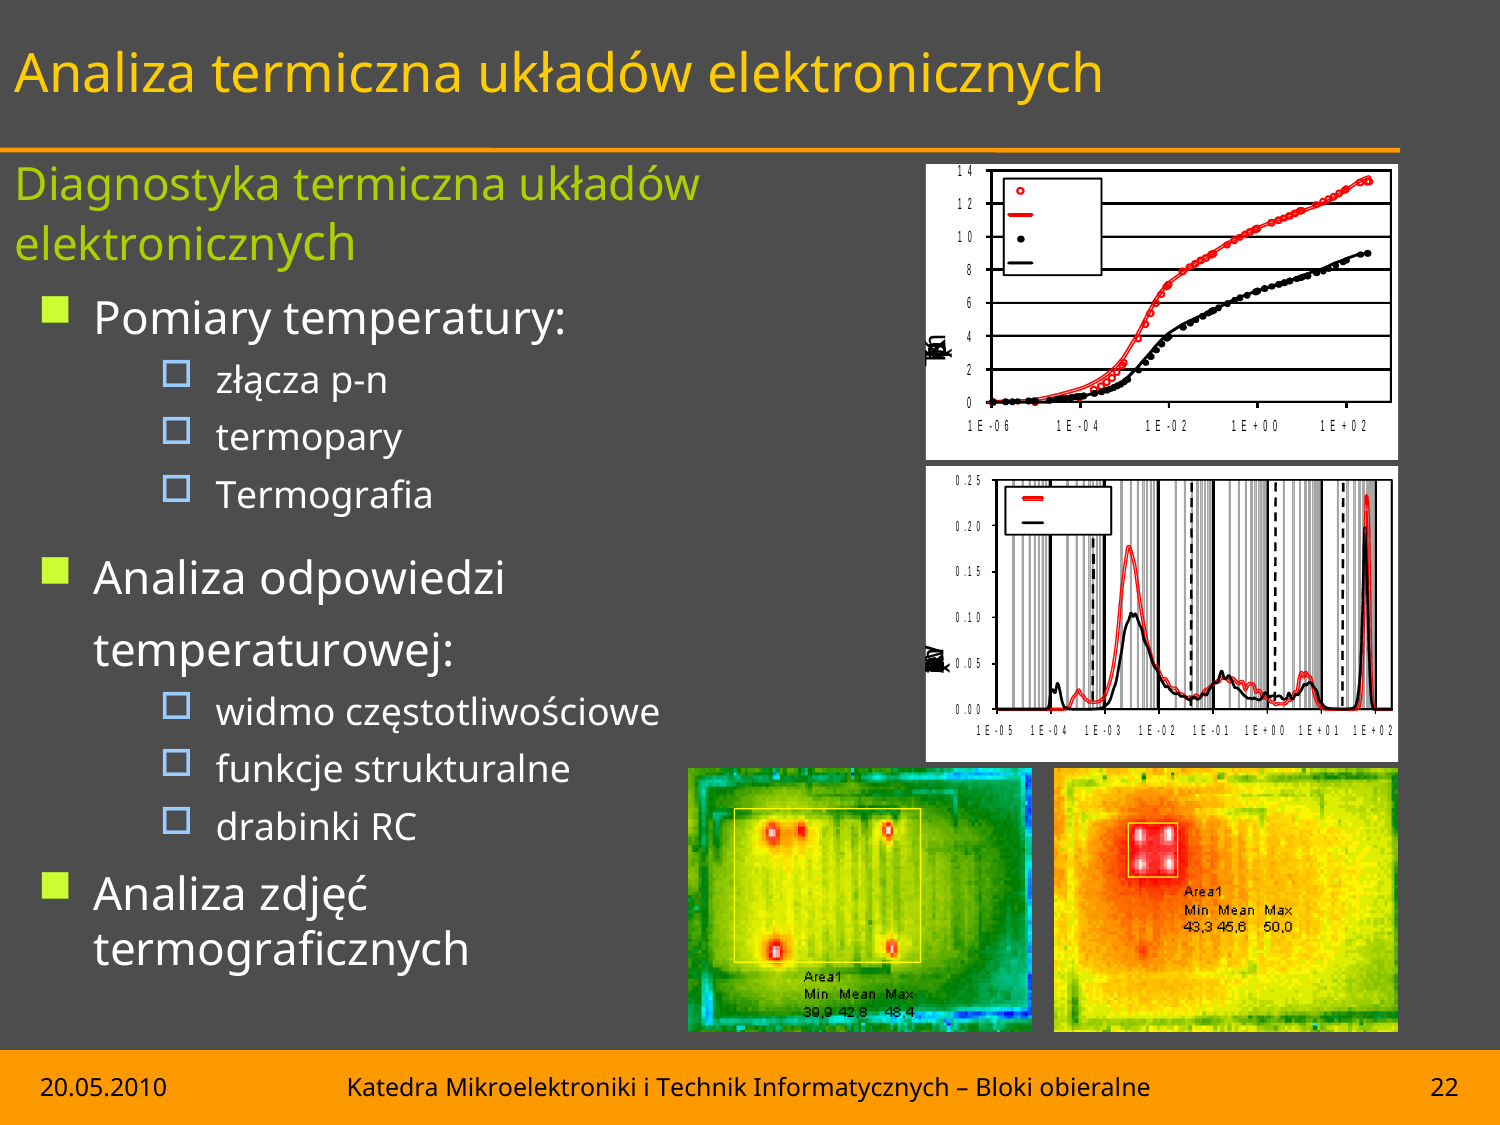

Analiza termiczna układów elektronicznych
Diagnostyka termiczna układów
elektronicznych
Pomiary temperatury:
złącza p-n
termopary
Termografia
Analiza odpowiedzi
temperaturowej:
widmo częstotliwościowe
funkcje strukturalne
drabinki RC
Analiza zdjęć
termograficznych
20.05.2010
Katedra Mikroelektroniki i Technik Informatycznych – Bloki obieralne
22